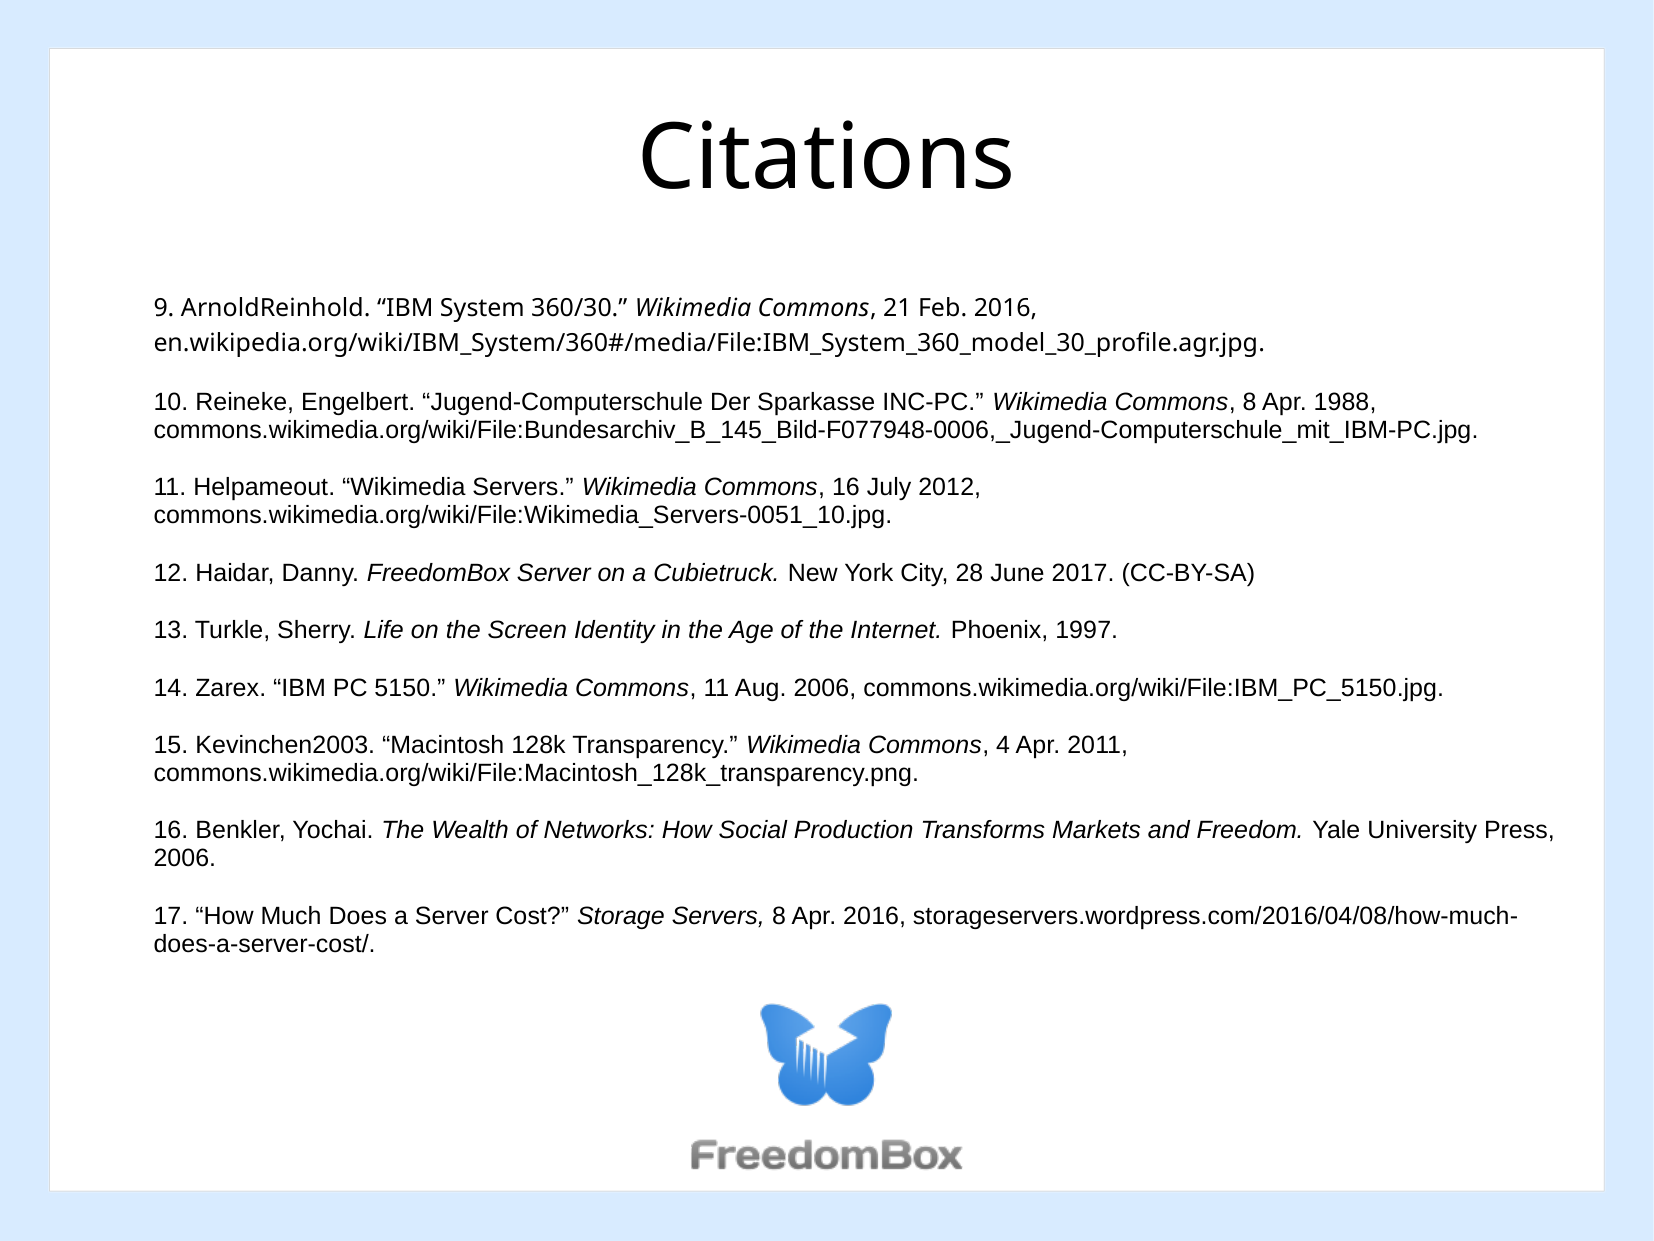

# Citations
9. ArnoldReinhold. “IBM System 360/30.” Wikimedia Commons, 21 Feb. 2016, en.wikipedia.org/wiki/IBM_System/360#/media/File:IBM_System_360_model_30_profile.agr.jpg.
10. Reineke, Engelbert. “Jugend-Computerschule Der Sparkasse INC-PC.” Wikimedia Commons, 8 Apr. 1988, commons.wikimedia.org/wiki/File:Bundesarchiv_B_145_Bild-F077948-0006,_Jugend-Computerschule_mit_IBM-PC.jpg.
11. Helpameout. “Wikimedia Servers.” Wikimedia Commons, 16 July 2012, commons.wikimedia.org/wiki/File:Wikimedia_Servers-0051_10.jpg.
12. Haidar, Danny. FreedomBox Server on a Cubietruck. New York City, 28 June 2017. (CC-BY-SA)
13. Turkle, Sherry. Life on the Screen Identity in the Age of the Internet. Phoenix, 1997.
14. Zarex. “IBM PC 5150.” Wikimedia Commons, 11 Aug. 2006, commons.wikimedia.org/wiki/File:IBM_PC_5150.jpg.
15. Kevinchen2003. “Macintosh 128k Transparency.” Wikimedia Commons, 4 Apr. 2011, commons.wikimedia.org/wiki/File:Macintosh_128k_transparency.png.
16. Benkler, Yochai. The Wealth of Networks: How Social Production Transforms Markets and Freedom. Yale University Press, 2006.
17. “How Much Does a Server Cost?” Storage Servers, 8 Apr. 2016, storageservers.wordpress.com/2016/04/08/how-much-does-a-server-cost/.